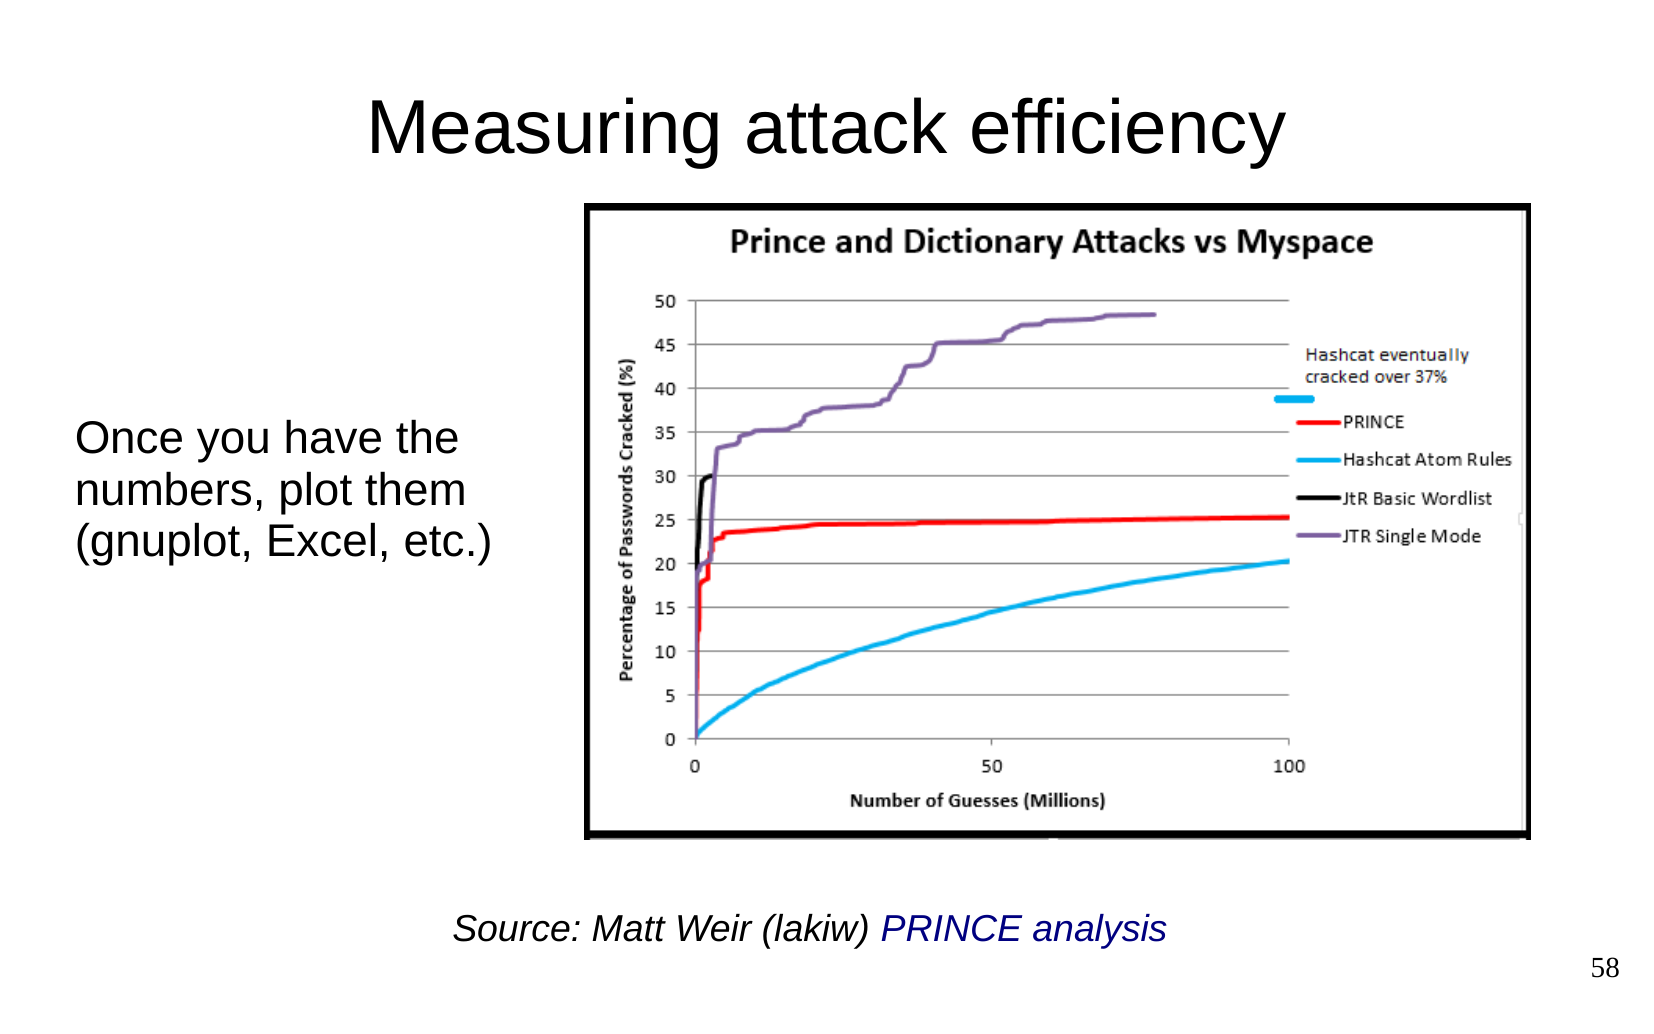

# Measuring attack efficiency
Once you have the numbers, plot them (gnuplot, Excel, etc.)
Source: Matt Weir (lakiw) PRINCE analysis